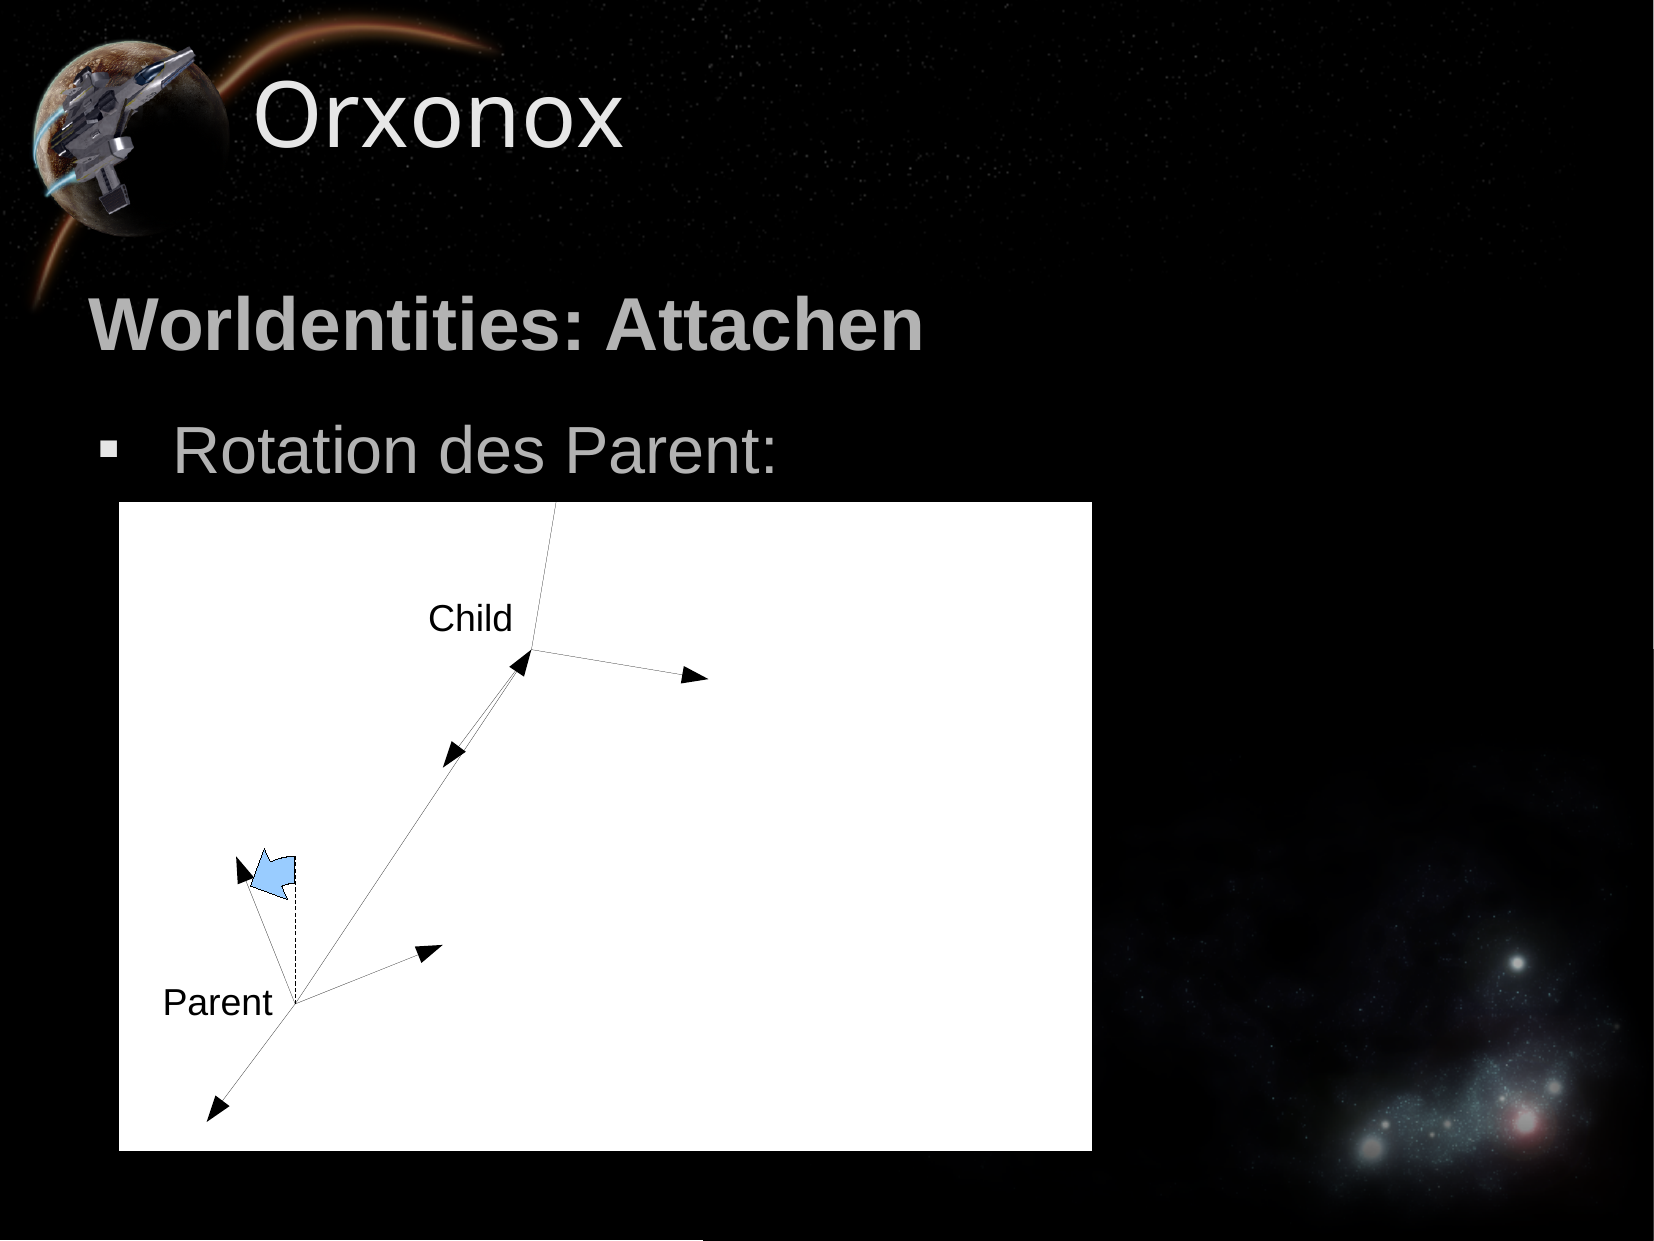

# Worldentities: Attachen
 Rotation des Parent:
Child
Parent